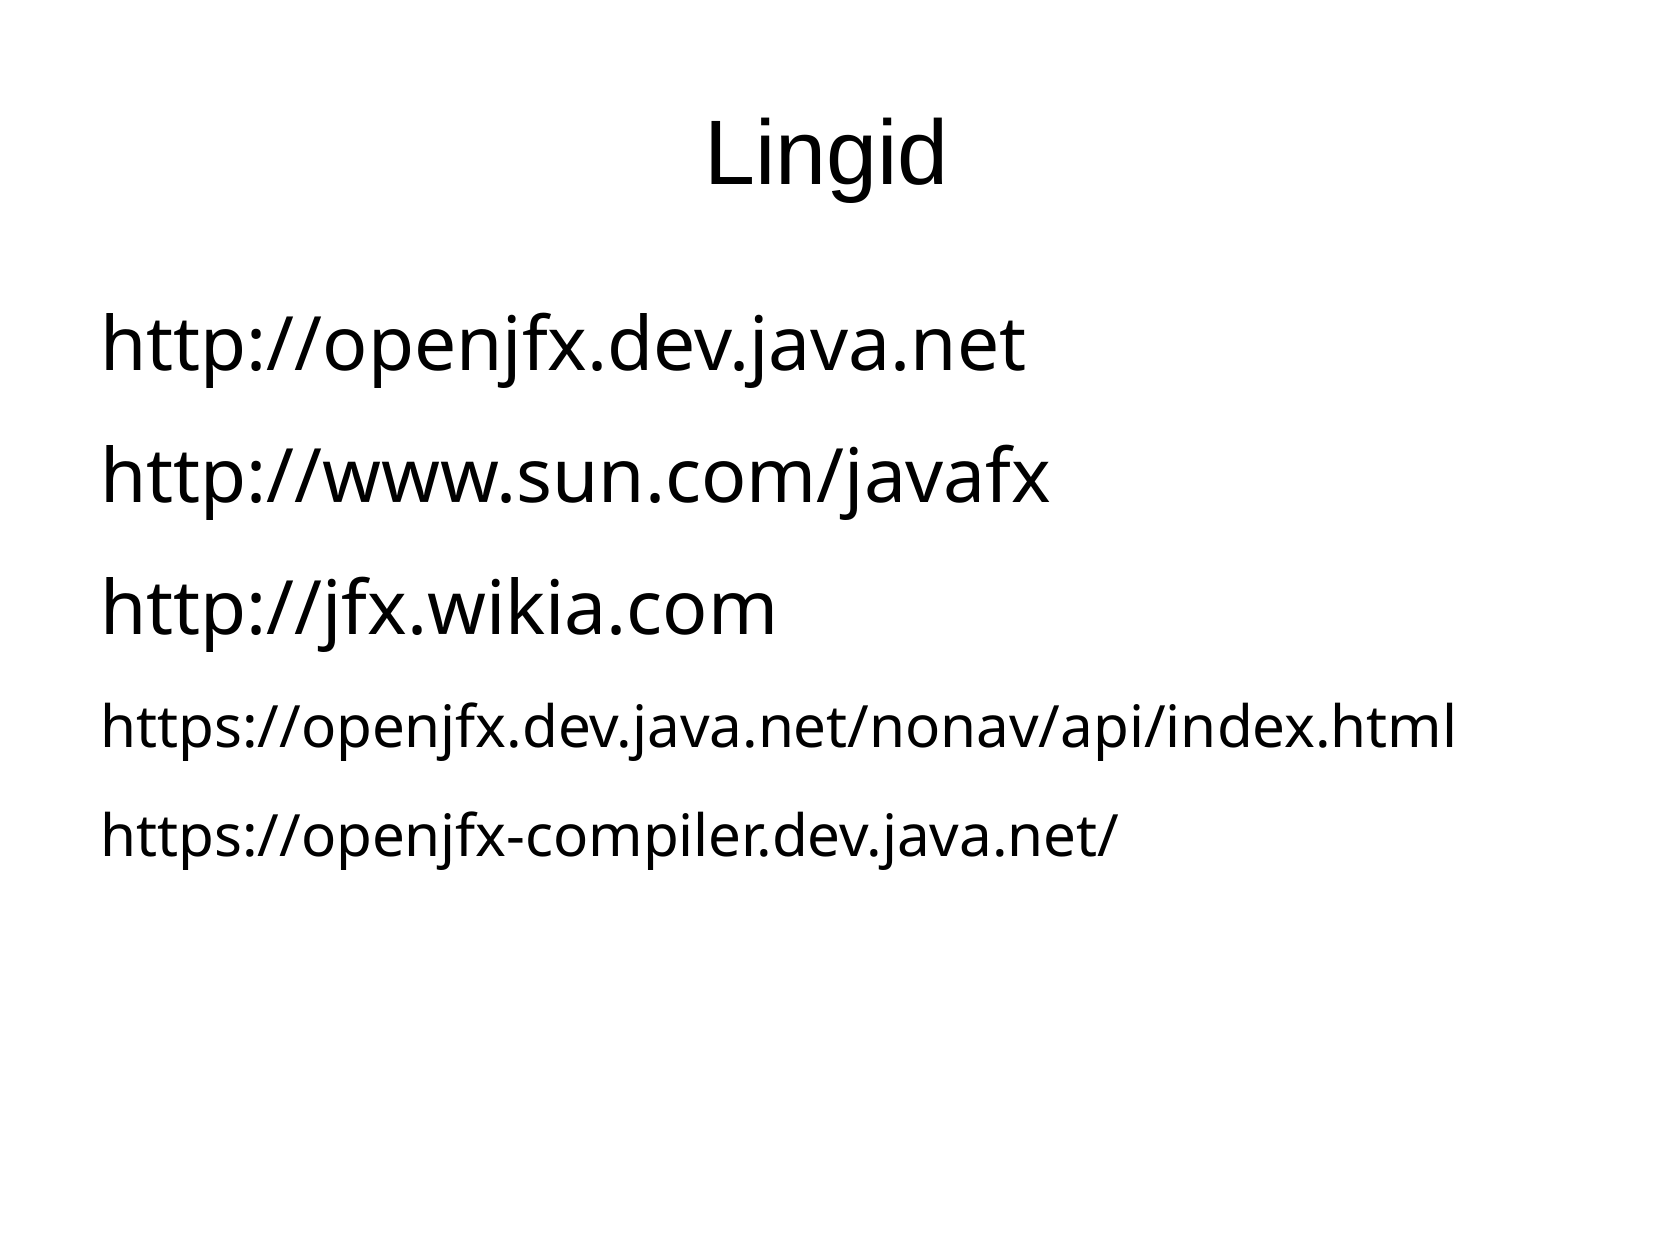

# Lingid
http://openjfx.dev.java.net
http://www.sun.com/javafx
http://jfx.wikia.com
https://openjfx.dev.java.net/nonav/api/index.html
https://openjfx-compiler.dev.java.net/